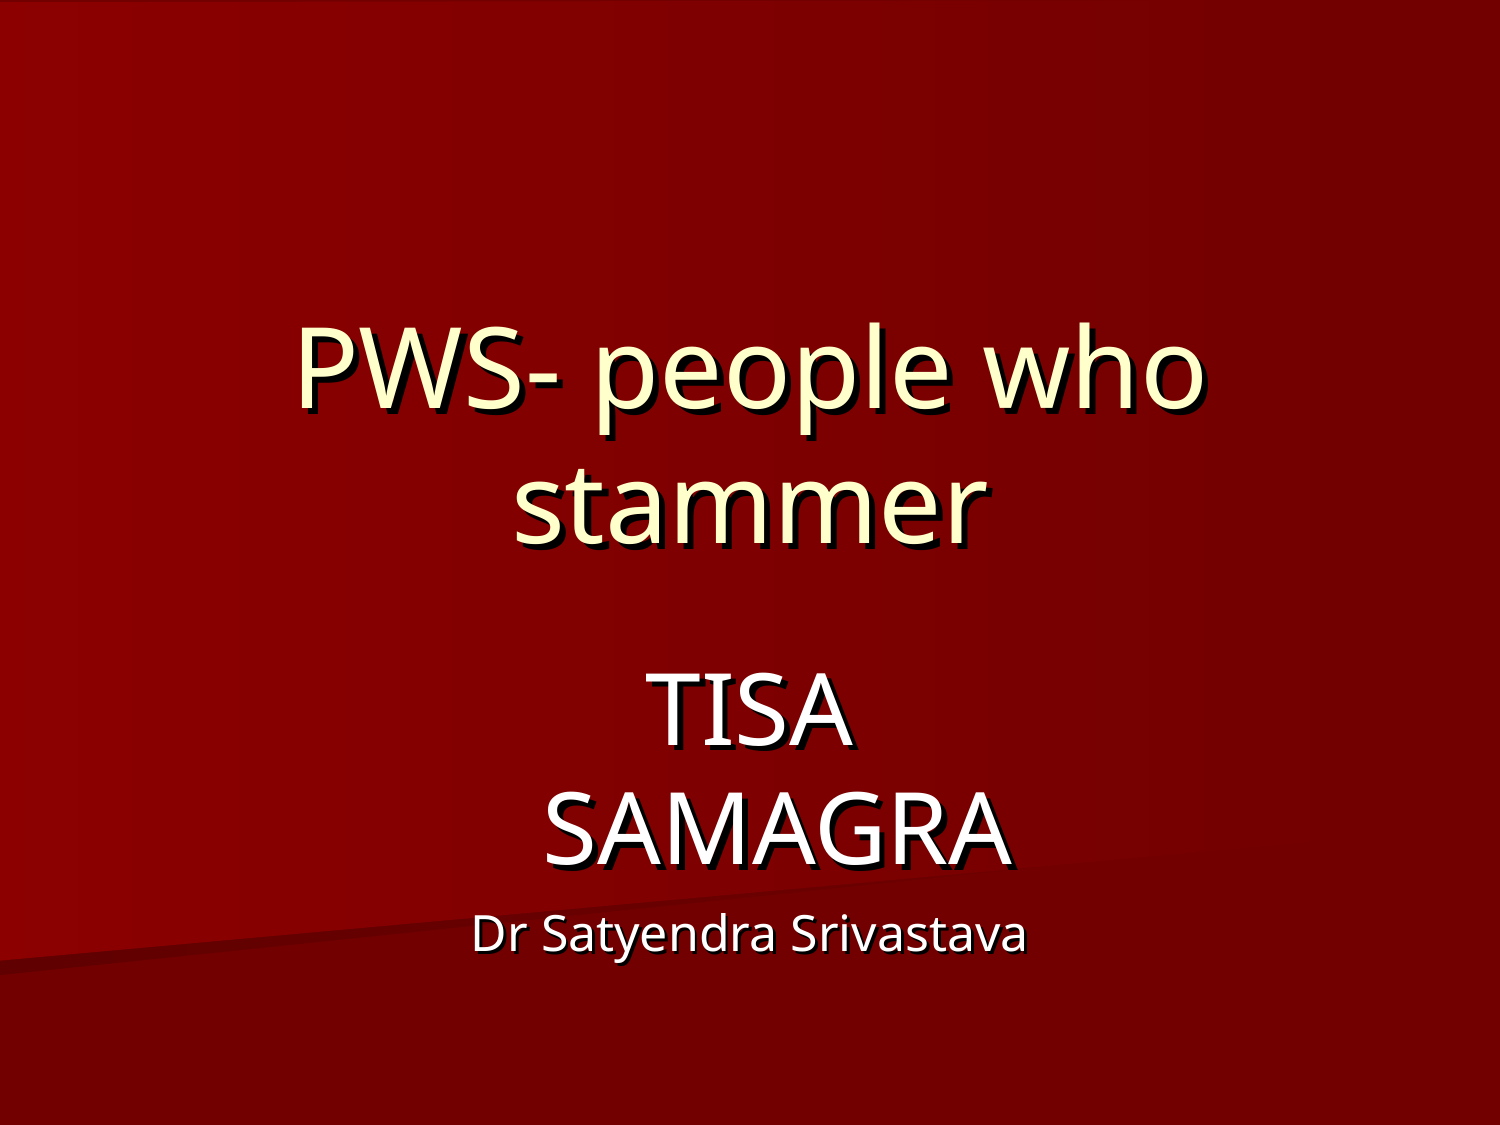

# PWS- people who stammer
TISA
SAMAGRA
Dr Satyendra Srivastava